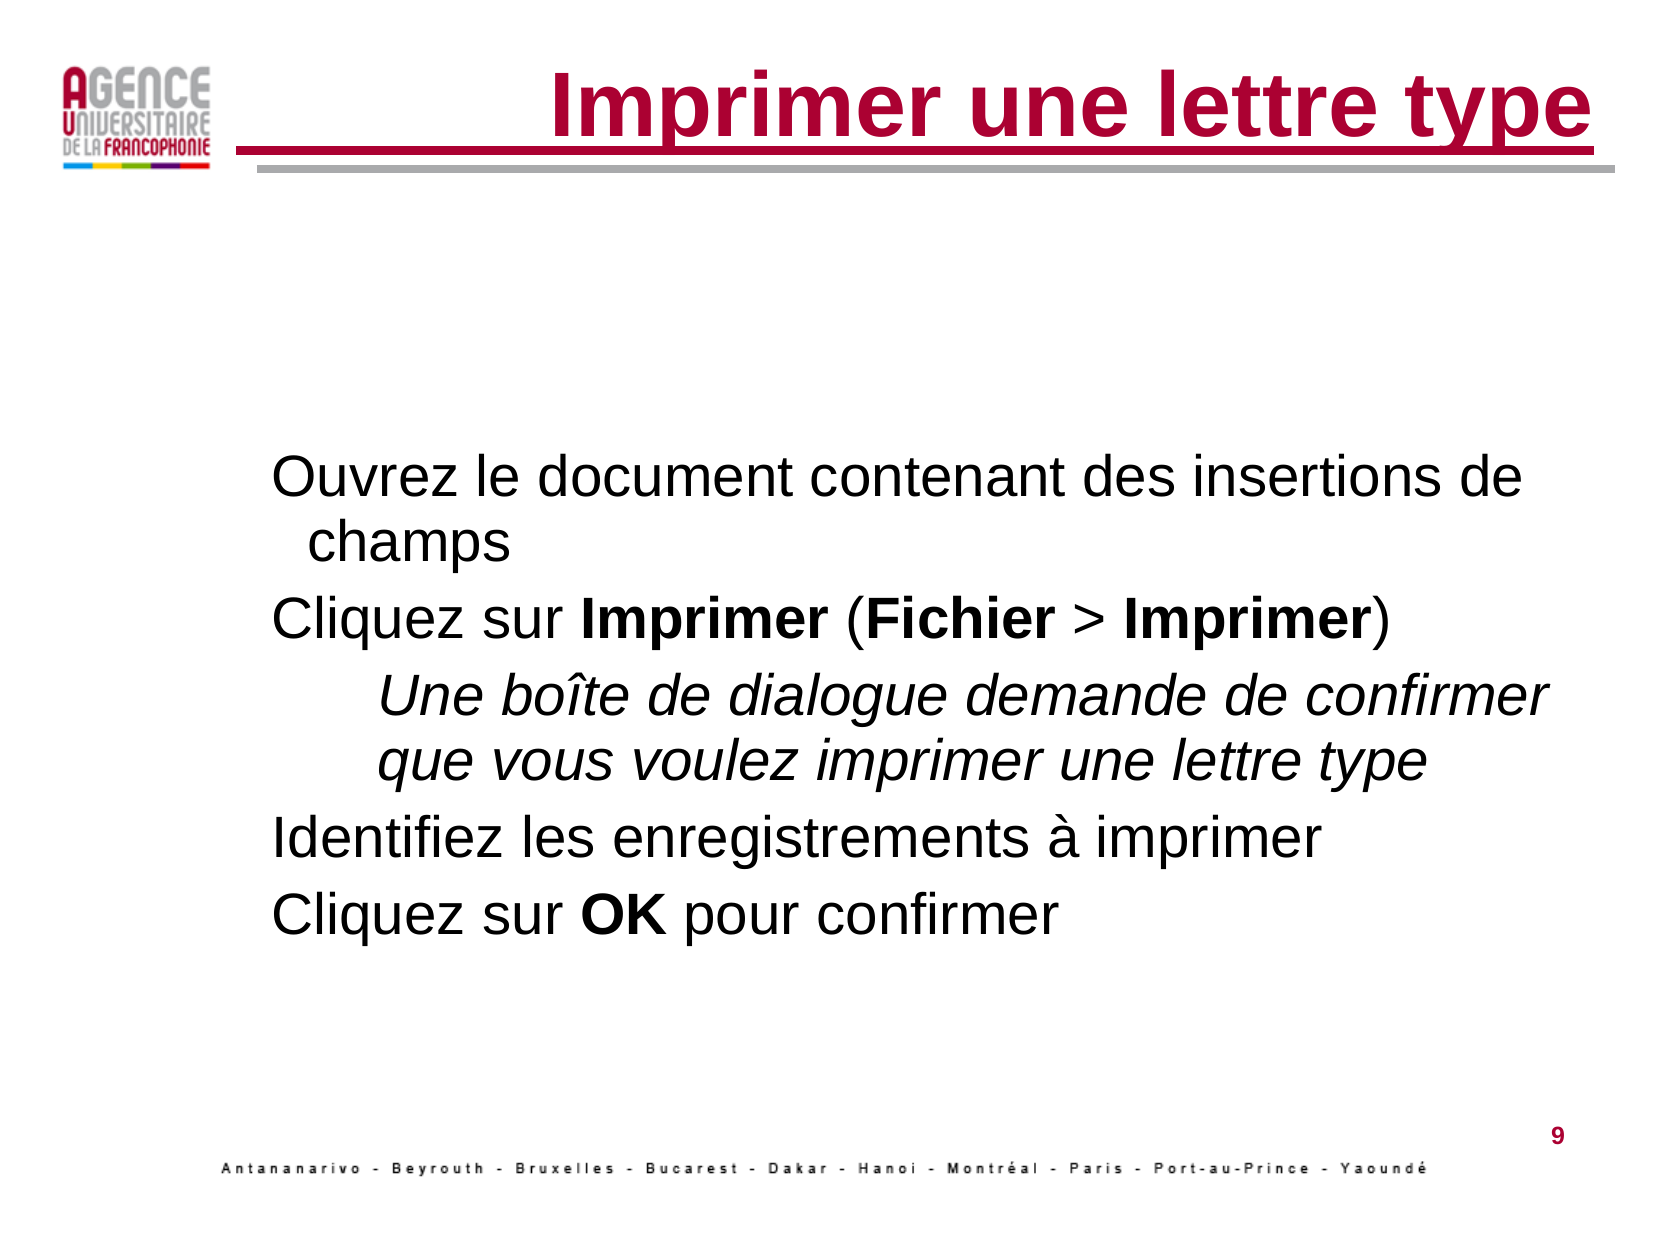

# Imprimer une lettre type
Ouvrez le document contenant des insertions de champs
Cliquez sur Imprimer (Fichier > Imprimer)
Une boîte de dialogue demande de confirmer que vous voulez imprimer une lettre type
Identifiez les enregistrements à imprimer
Cliquez sur OK pour confirmer
9